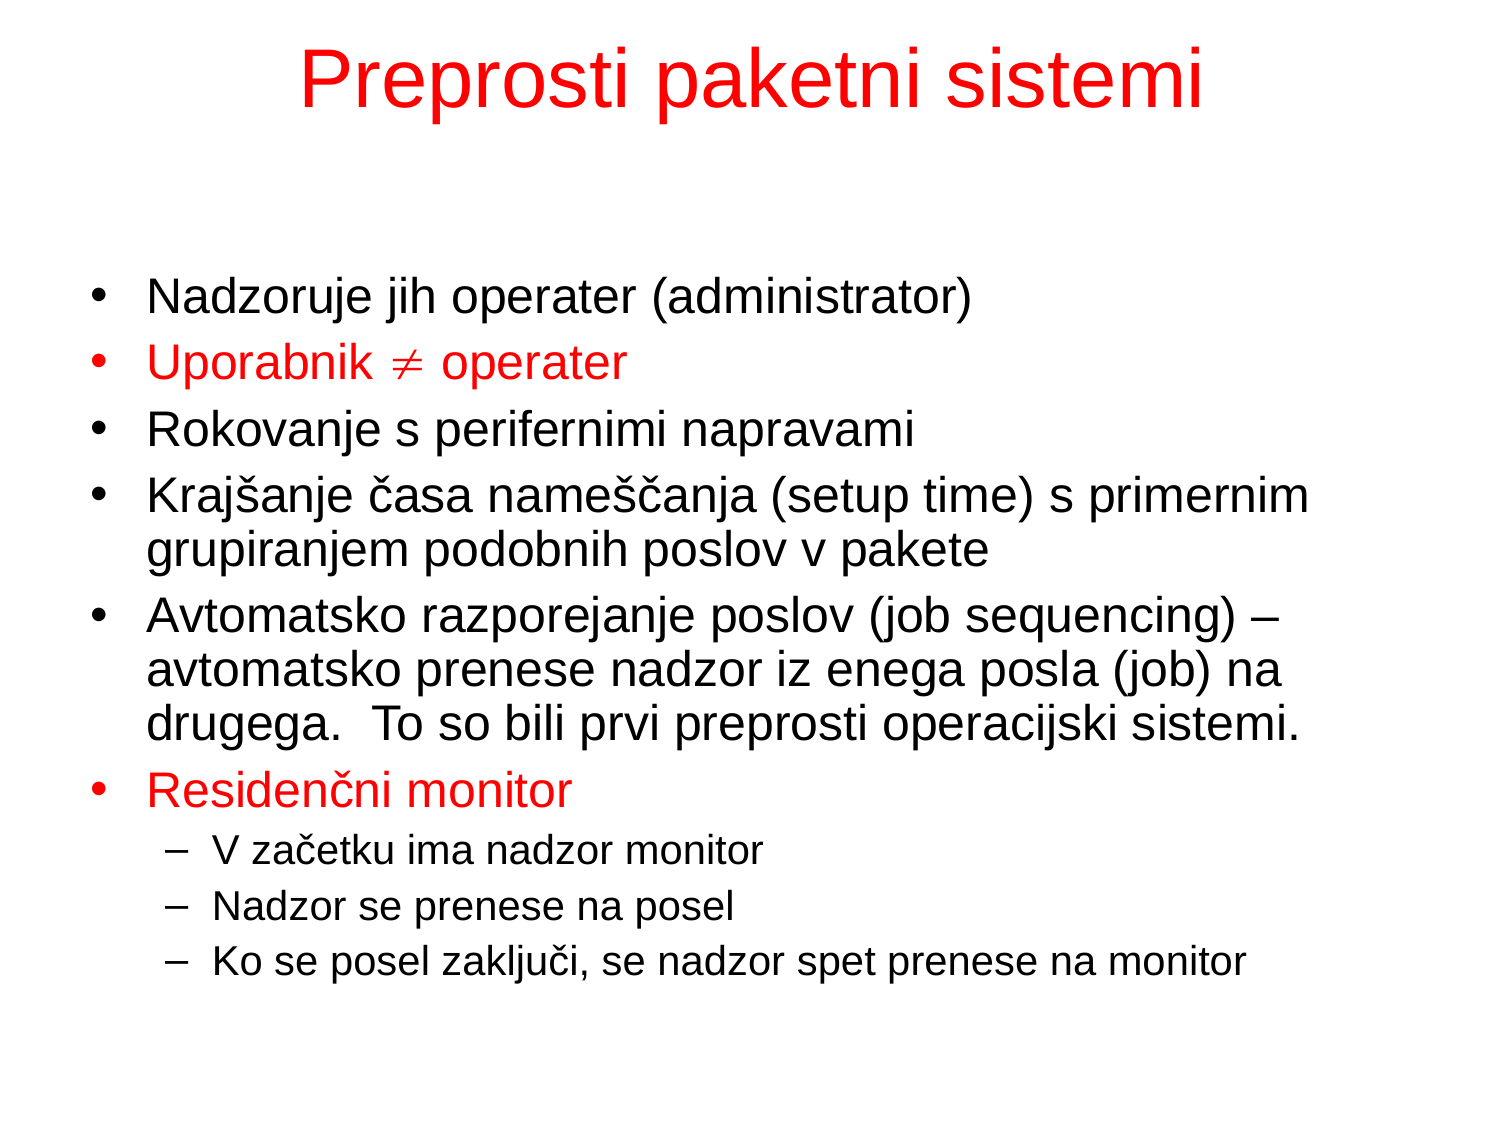

# Preprosti paketni sistemi
Nadzoruje jih operater (administrator)
Uporabnik  operater
Rokovanje s perifernimi napravami
Krajšanje časa nameščanja (setup time) s primernim grupiranjem podobnih poslov v pakete
Avtomatsko razporejanje poslov (job sequencing) – avtomatsko prenese nadzor iz enega posla (job) na drugega. To so bili prvi preprosti operacijski sistemi.
Residenčni monitor
V začetku ima nadzor monitor
Nadzor se prenese na posel
Ko se posel zaključi, se nadzor spet prenese na monitor